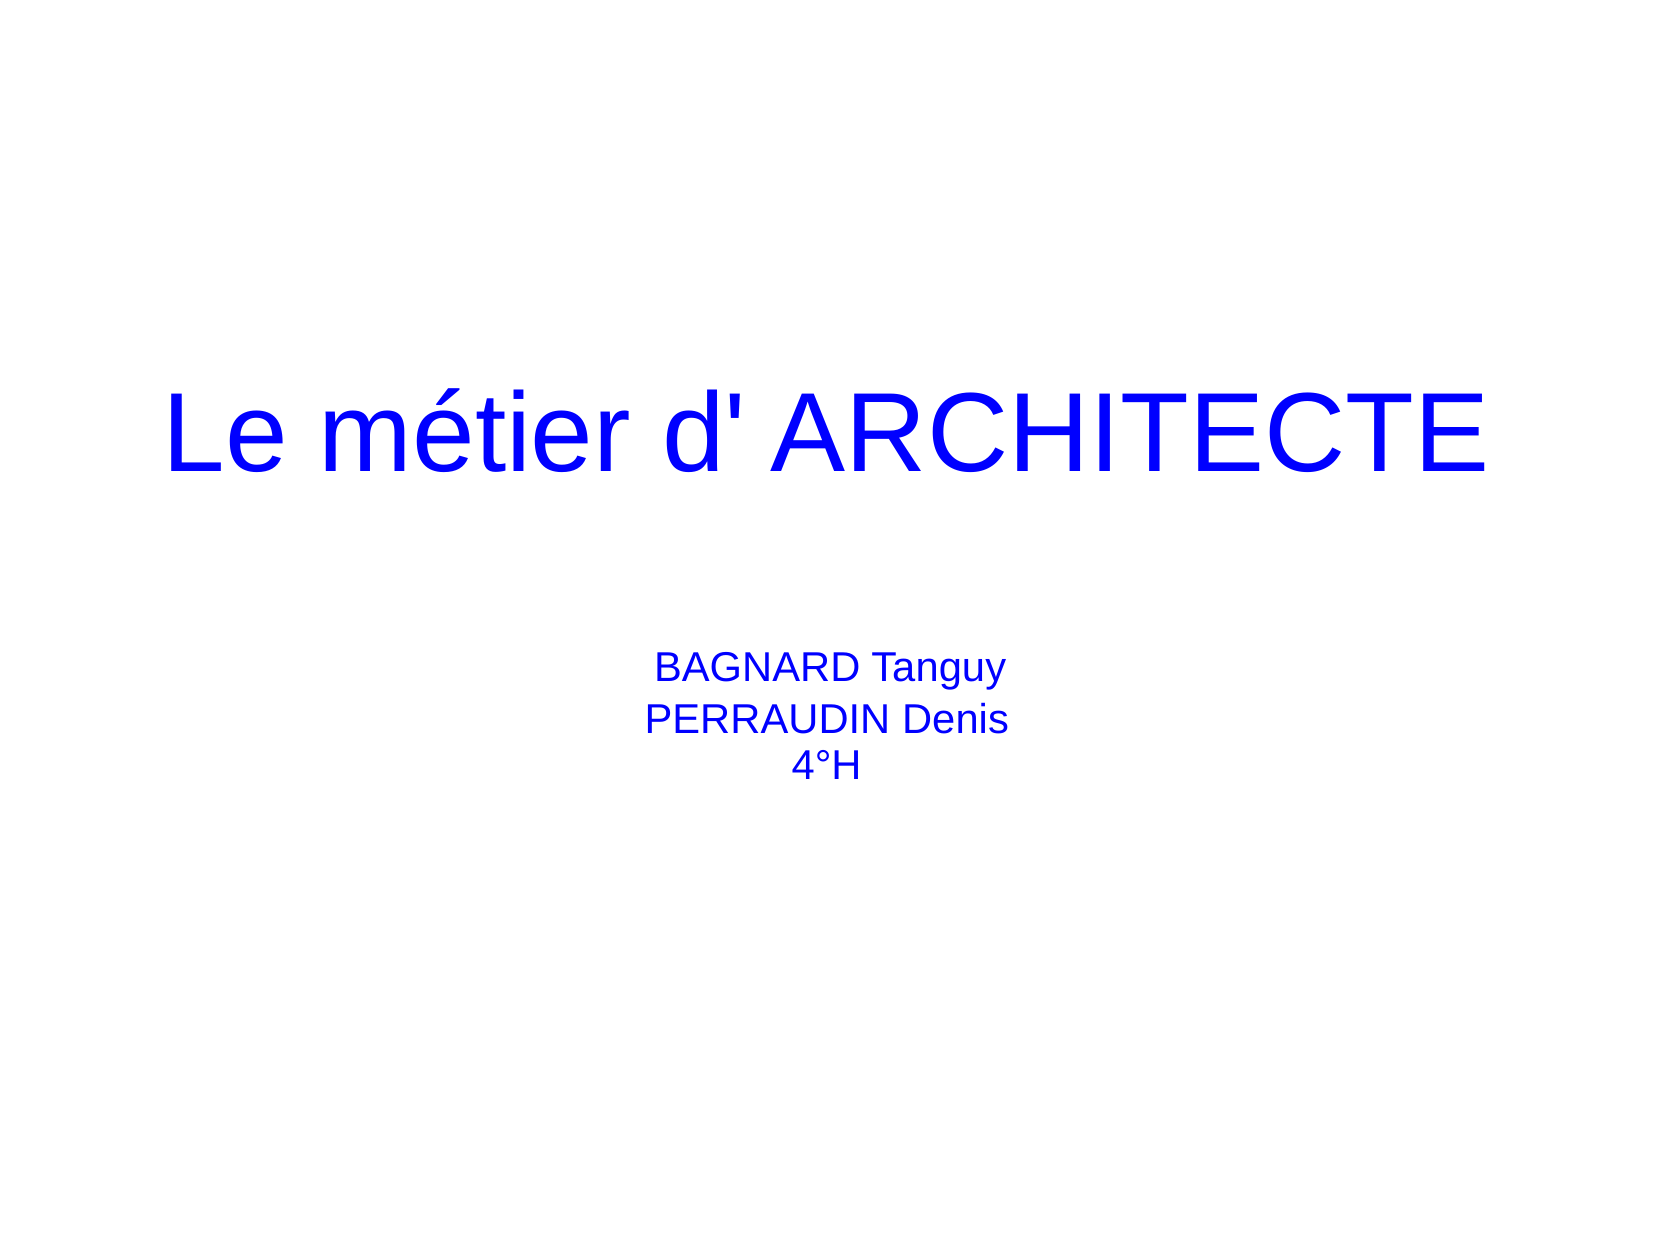

# Le métier d' ARCHITECTE
 BAGNARD Tanguy
PERRAUDIN Denis
4°H